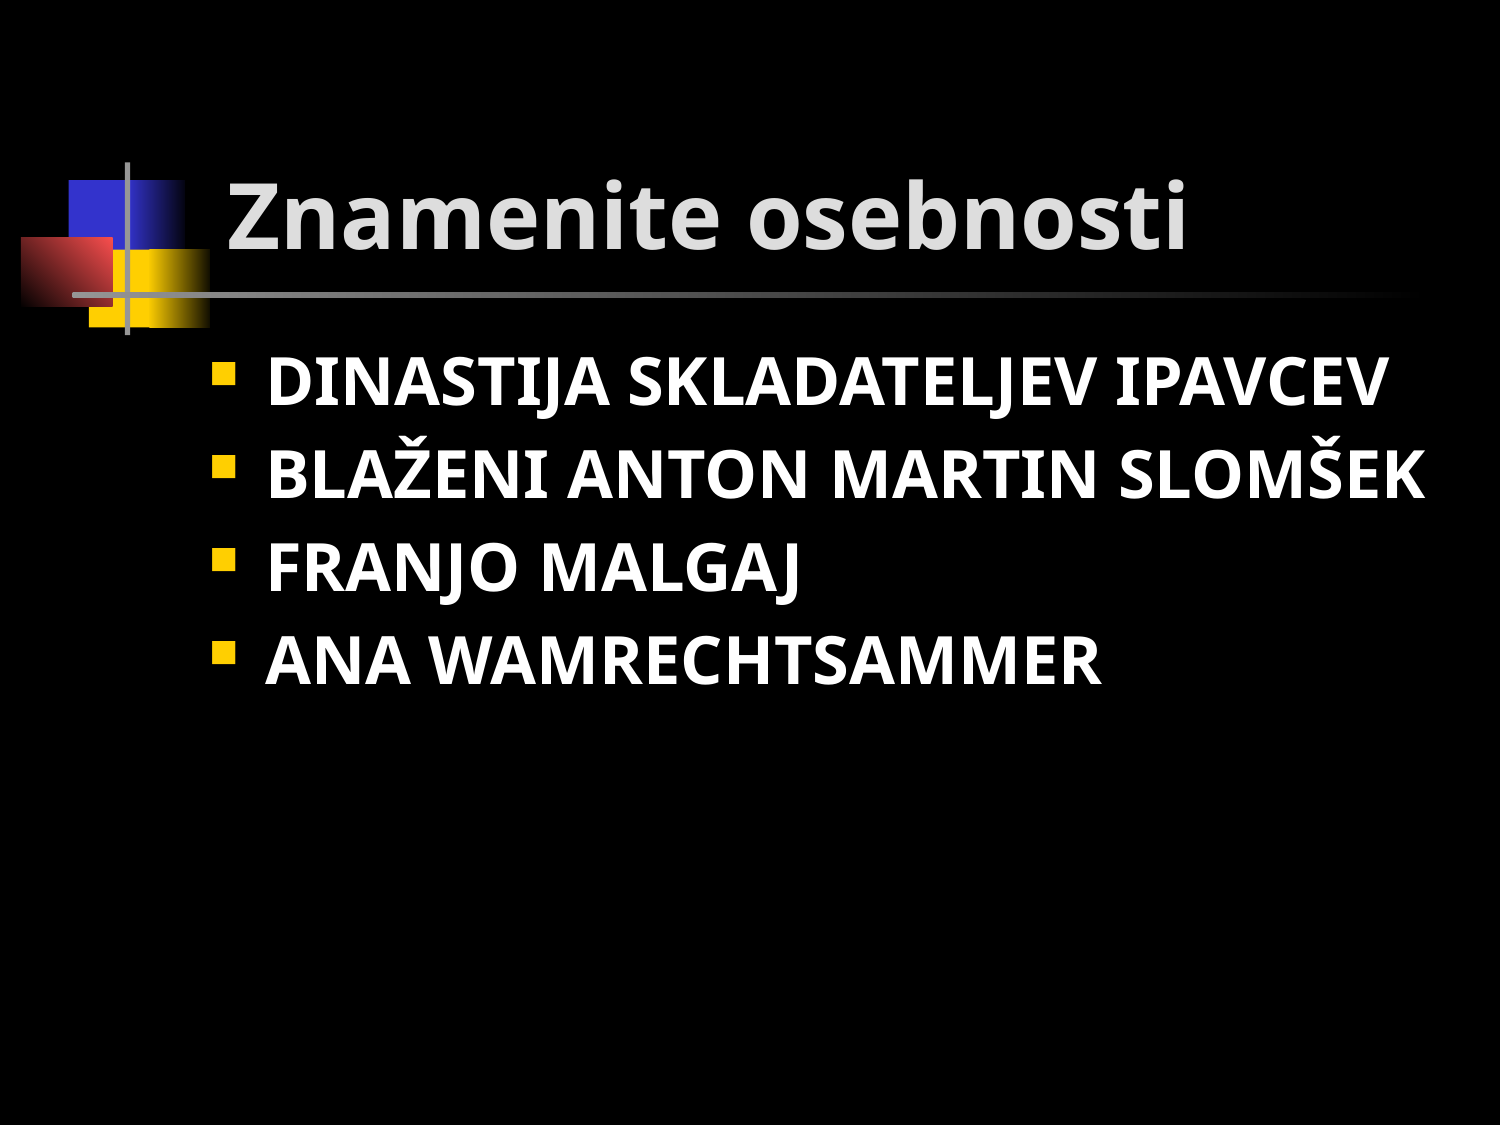

# Znamenite osebnosti
DINASTIJA SKLADATELJEV IPAVCEV
BLAŽENI ANTON MARTIN SLOMŠEK
FRANJO MALGAJ
ANA WAMRECHTSAMMER